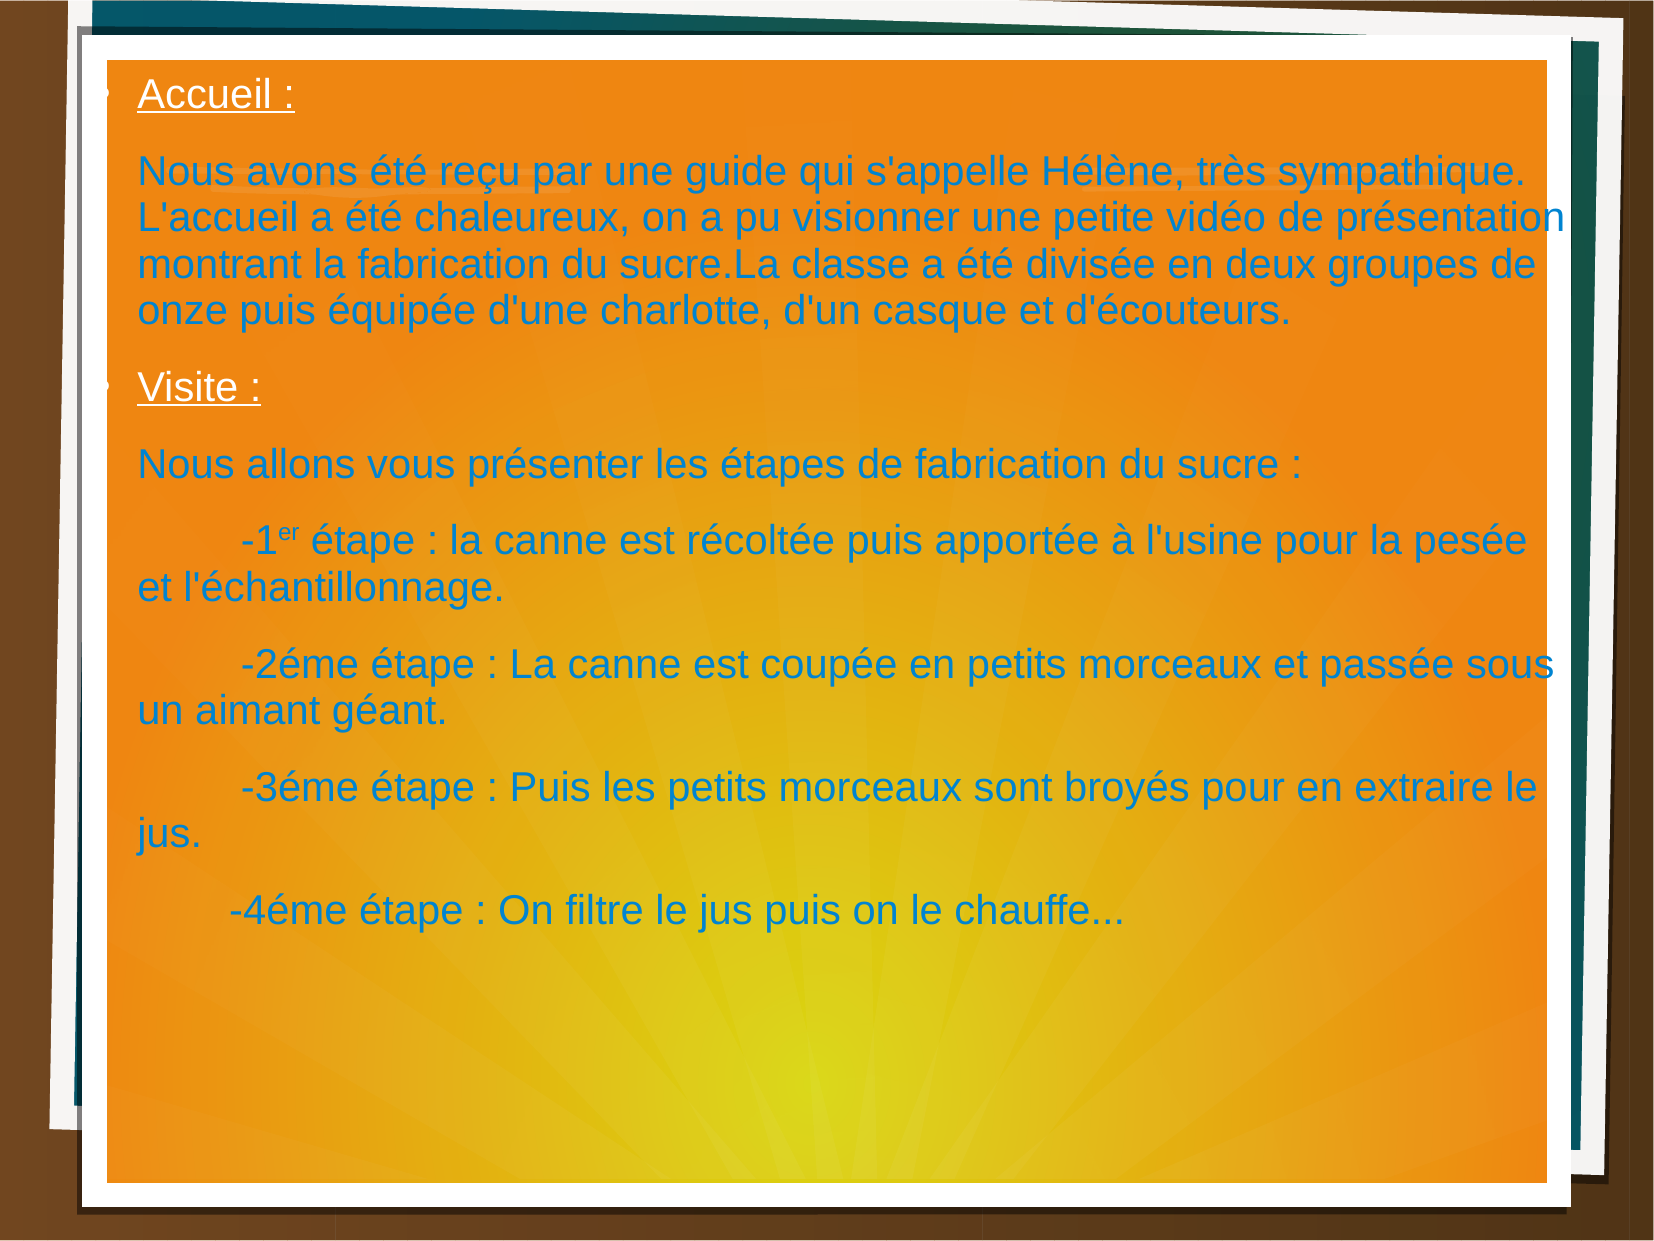

# Accueil :
Nous avons été reçu par une guide qui s'appelle Hélène, très sympathique. L'accueil a été chaleureux, on a pu visionner une petite vidéo de présentation montrant la fabrication du sucre.La classe a été divisée en deux groupes de onze puis équipée d'une charlotte, d'un casque et d'écouteurs.
Visite :
Nous allons vous présenter les étapes de fabrication du sucre :
 -1er étape : la canne est récoltée puis apportée à l'usine pour la pesée et l'échantillonnage.
 -2éme étape : La canne est coupée en petits morceaux et passée sous un aimant géant.
 -3éme étape : Puis les petits morceaux sont broyés pour en extraire le jus.
 -4éme étape : On filtre le jus puis on le chauffe...